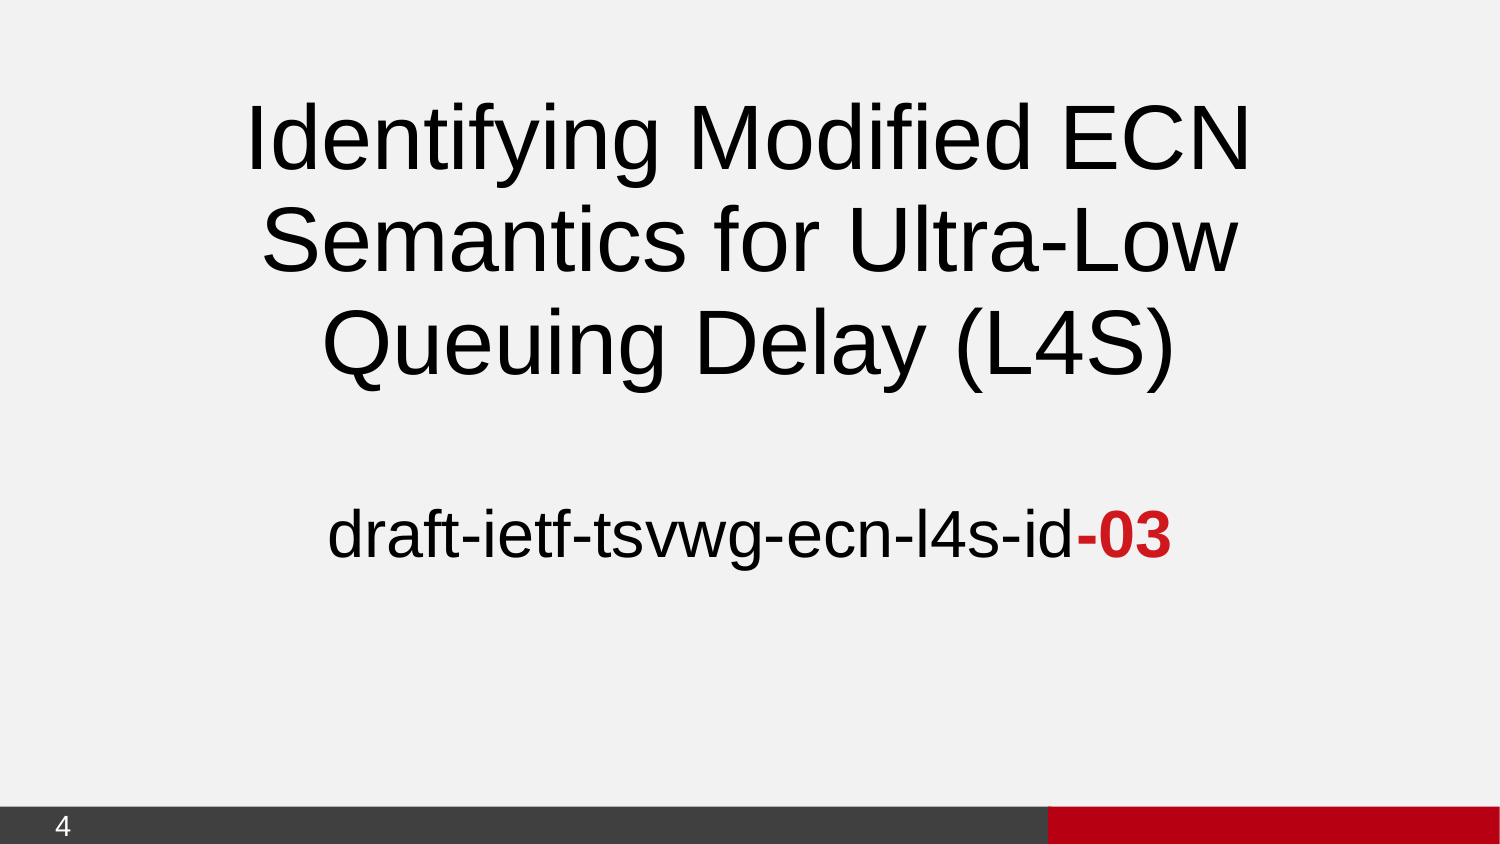

# Identifying Modified ECN Semantics for Ultra-Low Queuing Delay (L4S)
draft-ietf-tsvwg-ecn-l4s-id-03
4